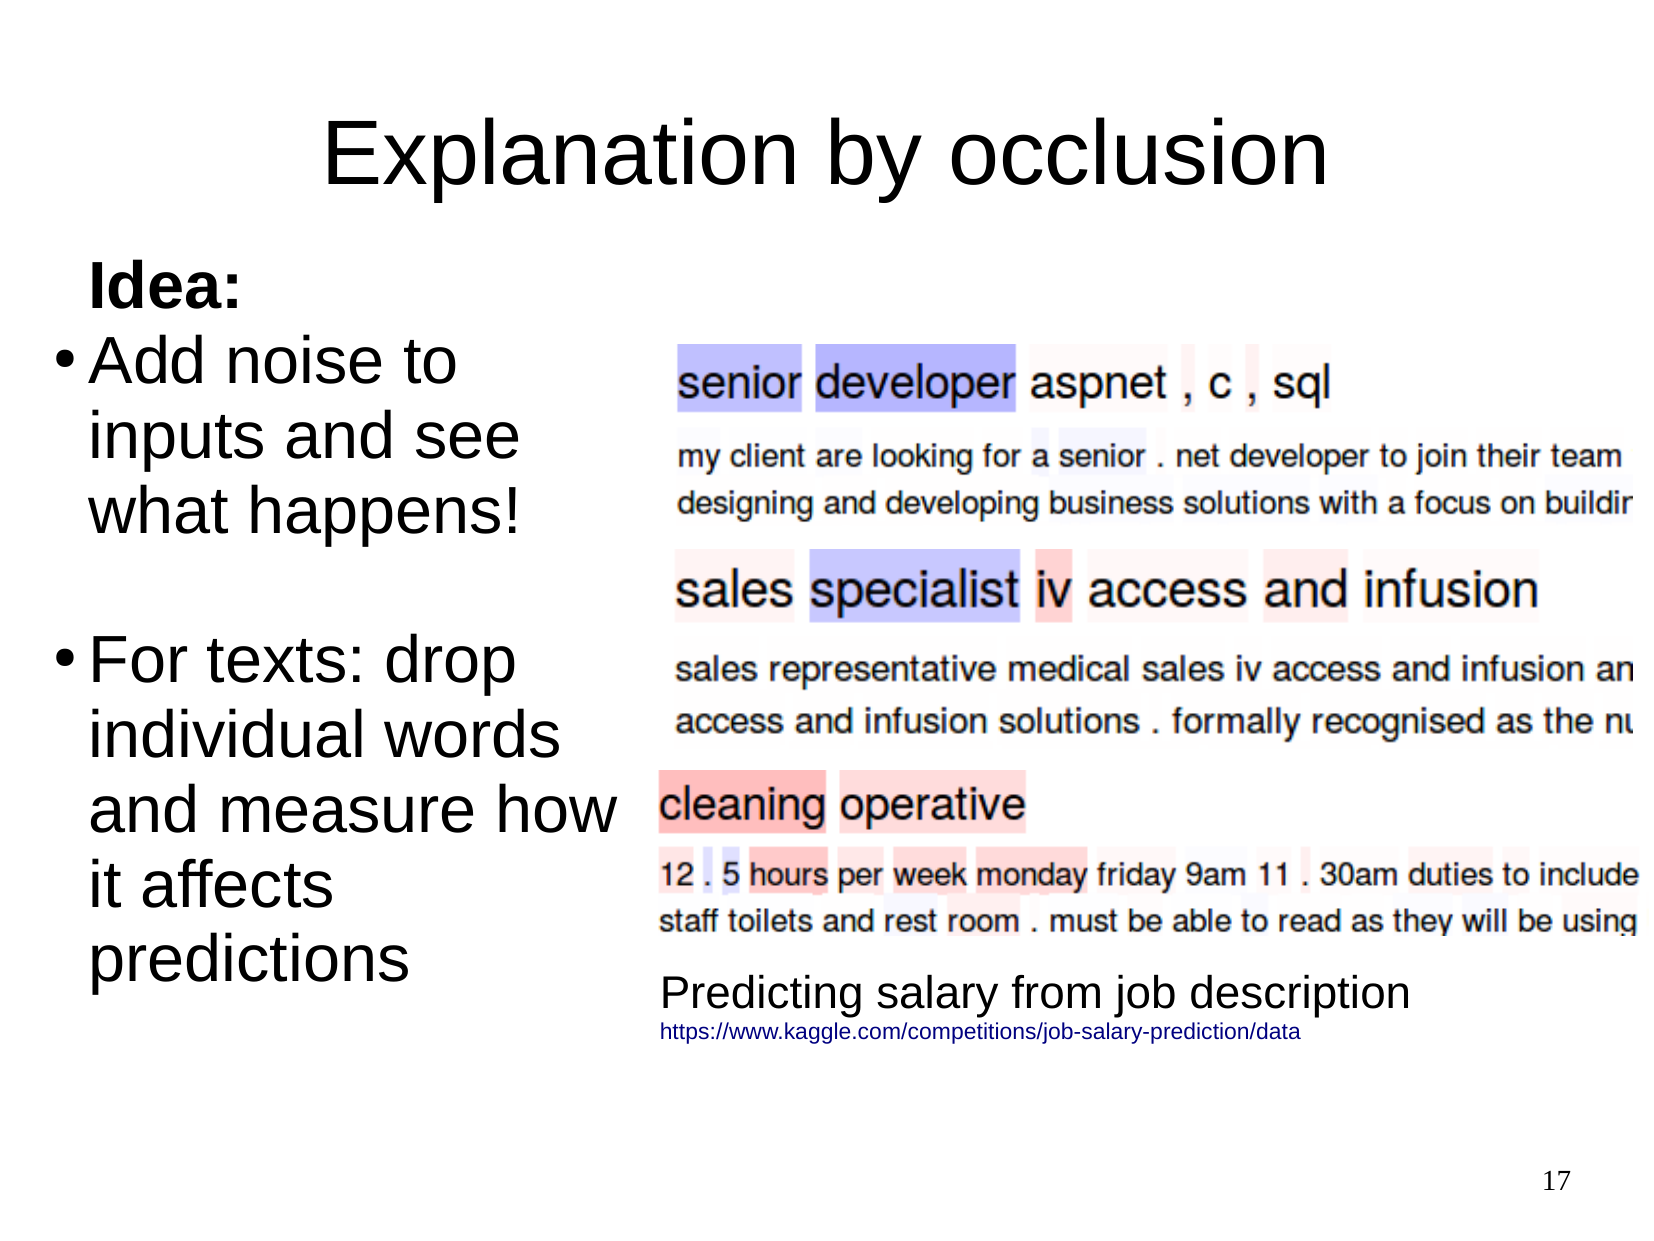

# Explanation by occlusion
Idea:
Add noise to inputs and see what happens!
For texts: drop
individual words
and measure how it affects predictions
Predicting salary from job description
https://www.kaggle.com/competitions/job-salary-prediction/data
17